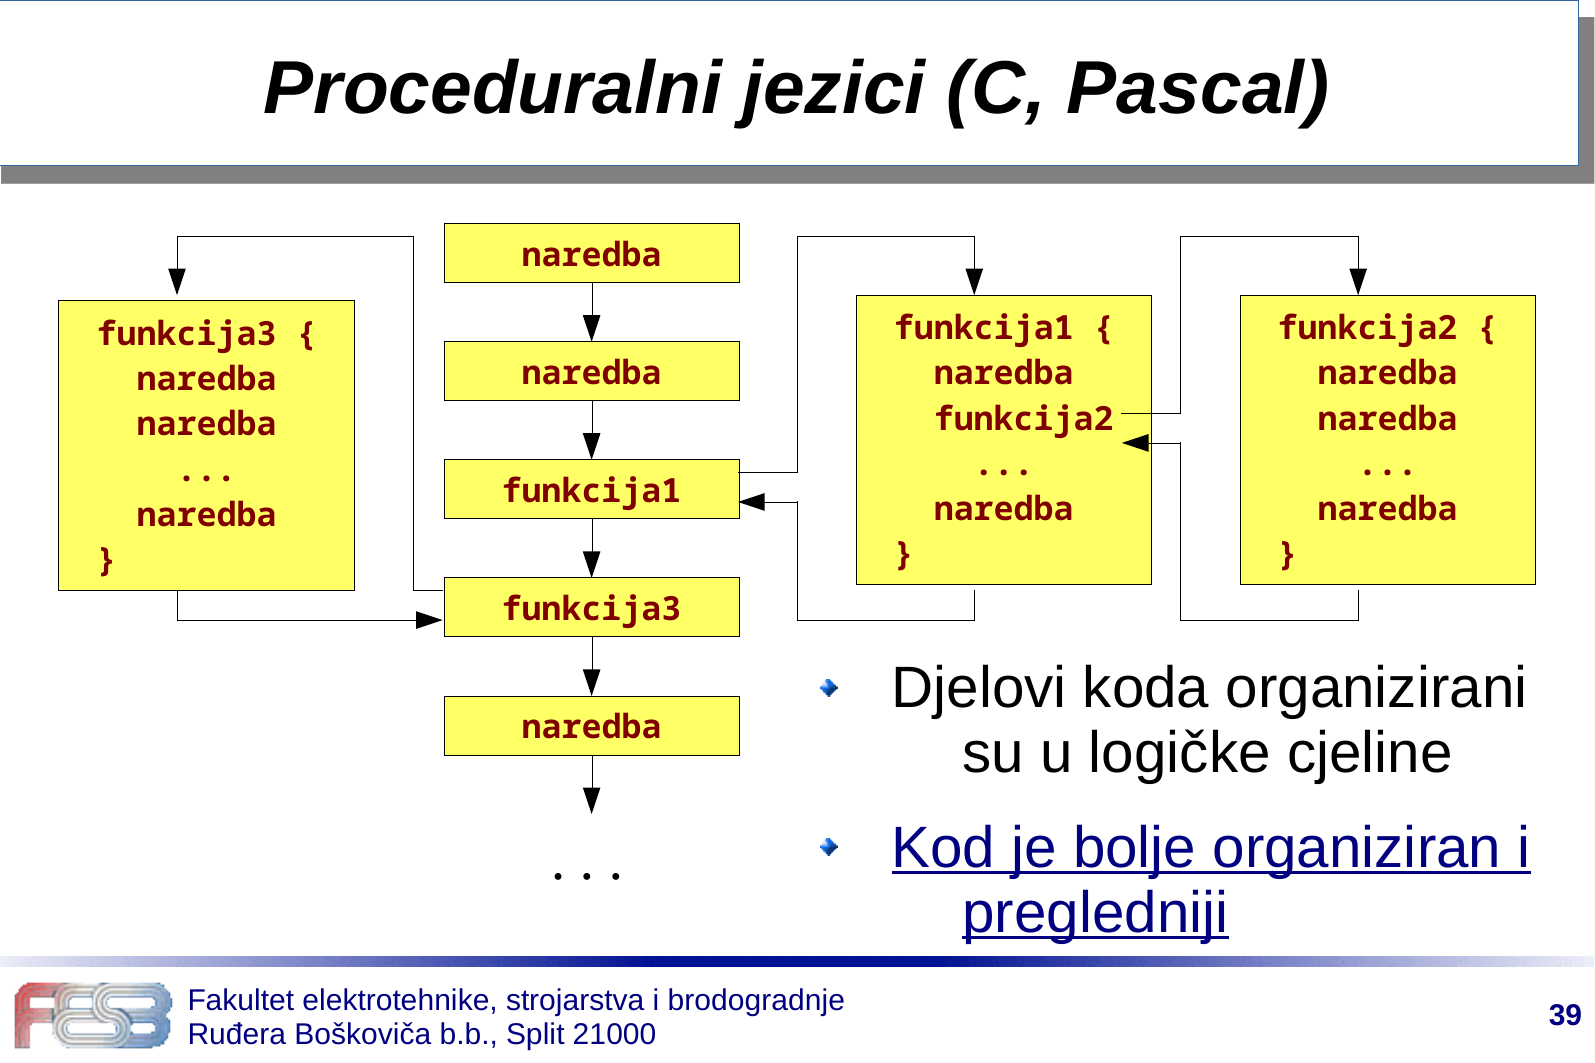

# Proceduralni jezici (C, Pascal)
naredba
funkcija1 {
 naredba
 funkcija2
 ...
 naredba
}
funkcija2 {
 naredba
 naredba
 ...
 naredba
}
funkcija3 {
 naredba
 naredba
 ...
 naredba
}
naredba
funkcija1
funkcija3
Djelovi koda organizirani su u logičke cjeline
Kod je bolje organiziran i pregledniji
naredba
. . .